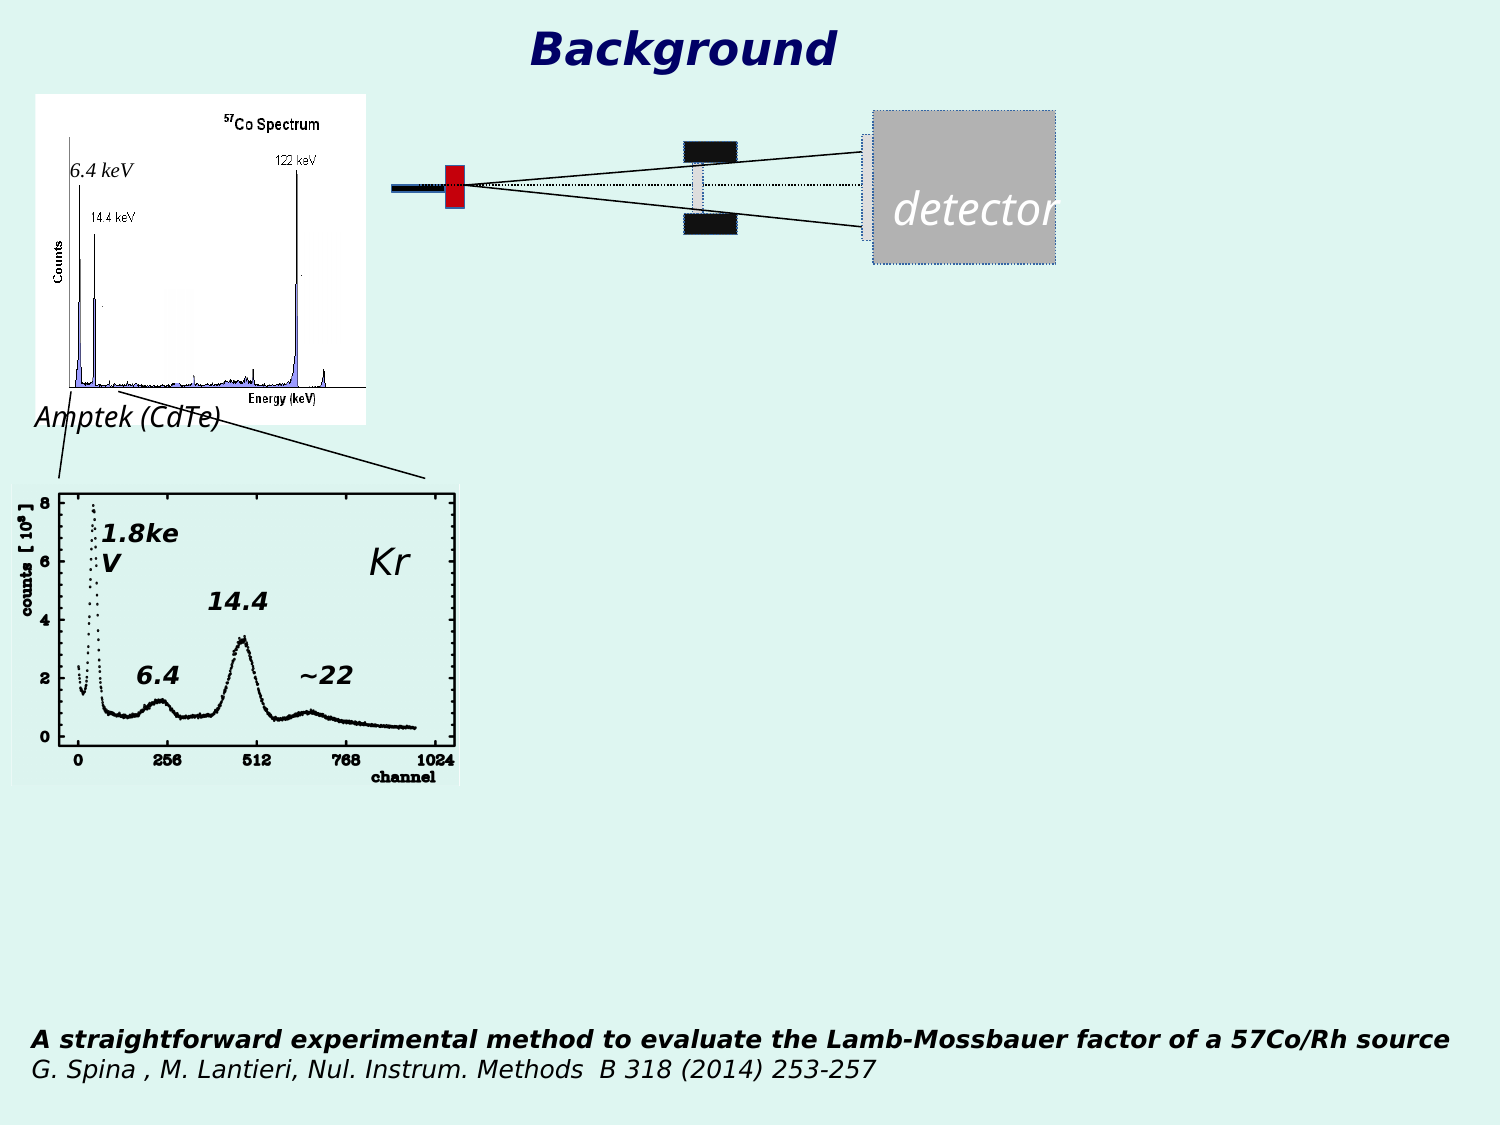

Background
detector
6.4 keV
Amptek (CdTe)
1.8keV
Kr
14.4
6.4
~22
A straightforward experimental method to evaluate the Lamb-Mossbauer factor of a 57Co/Rh source
G. Spina , M. Lantieri, Nul. Instrum. Methods B 318 (2014) 253-257